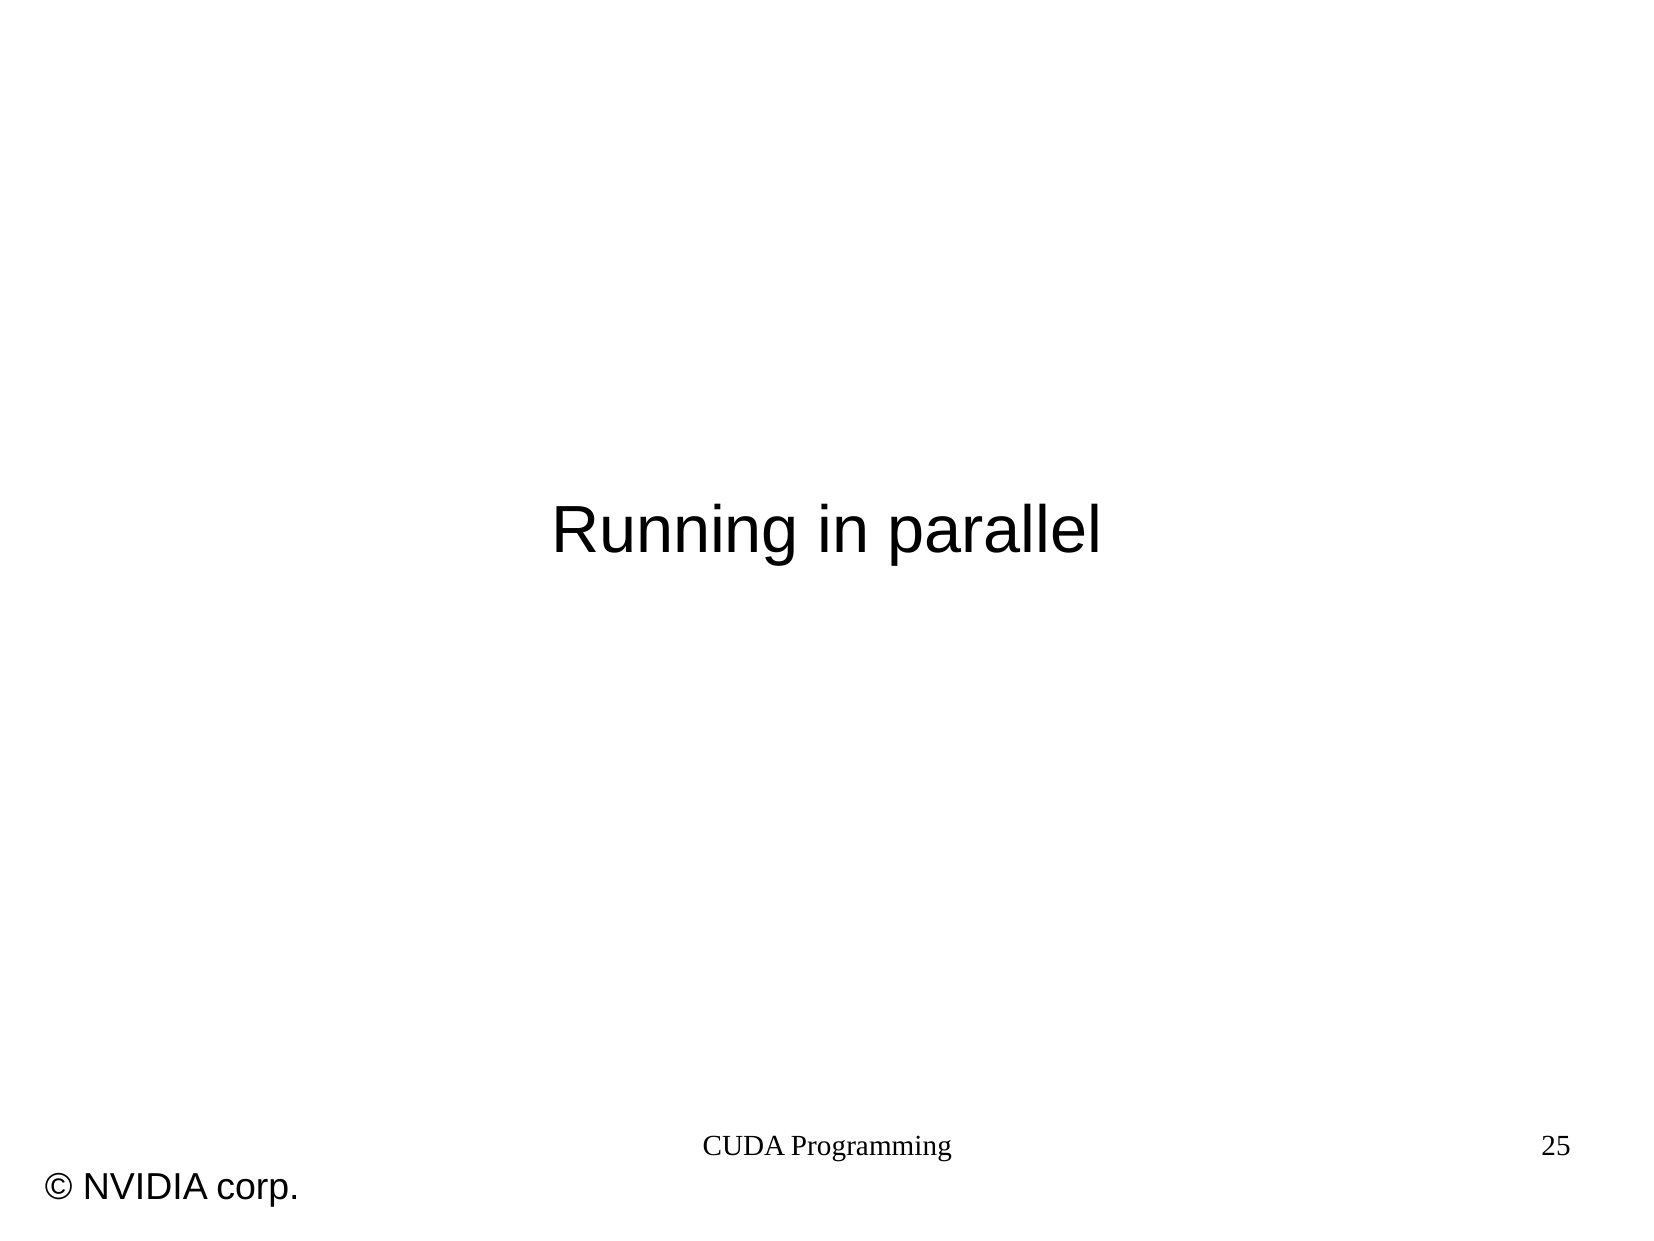

# Running in parallel
CUDA Programming
25
© NVIDIA corp.